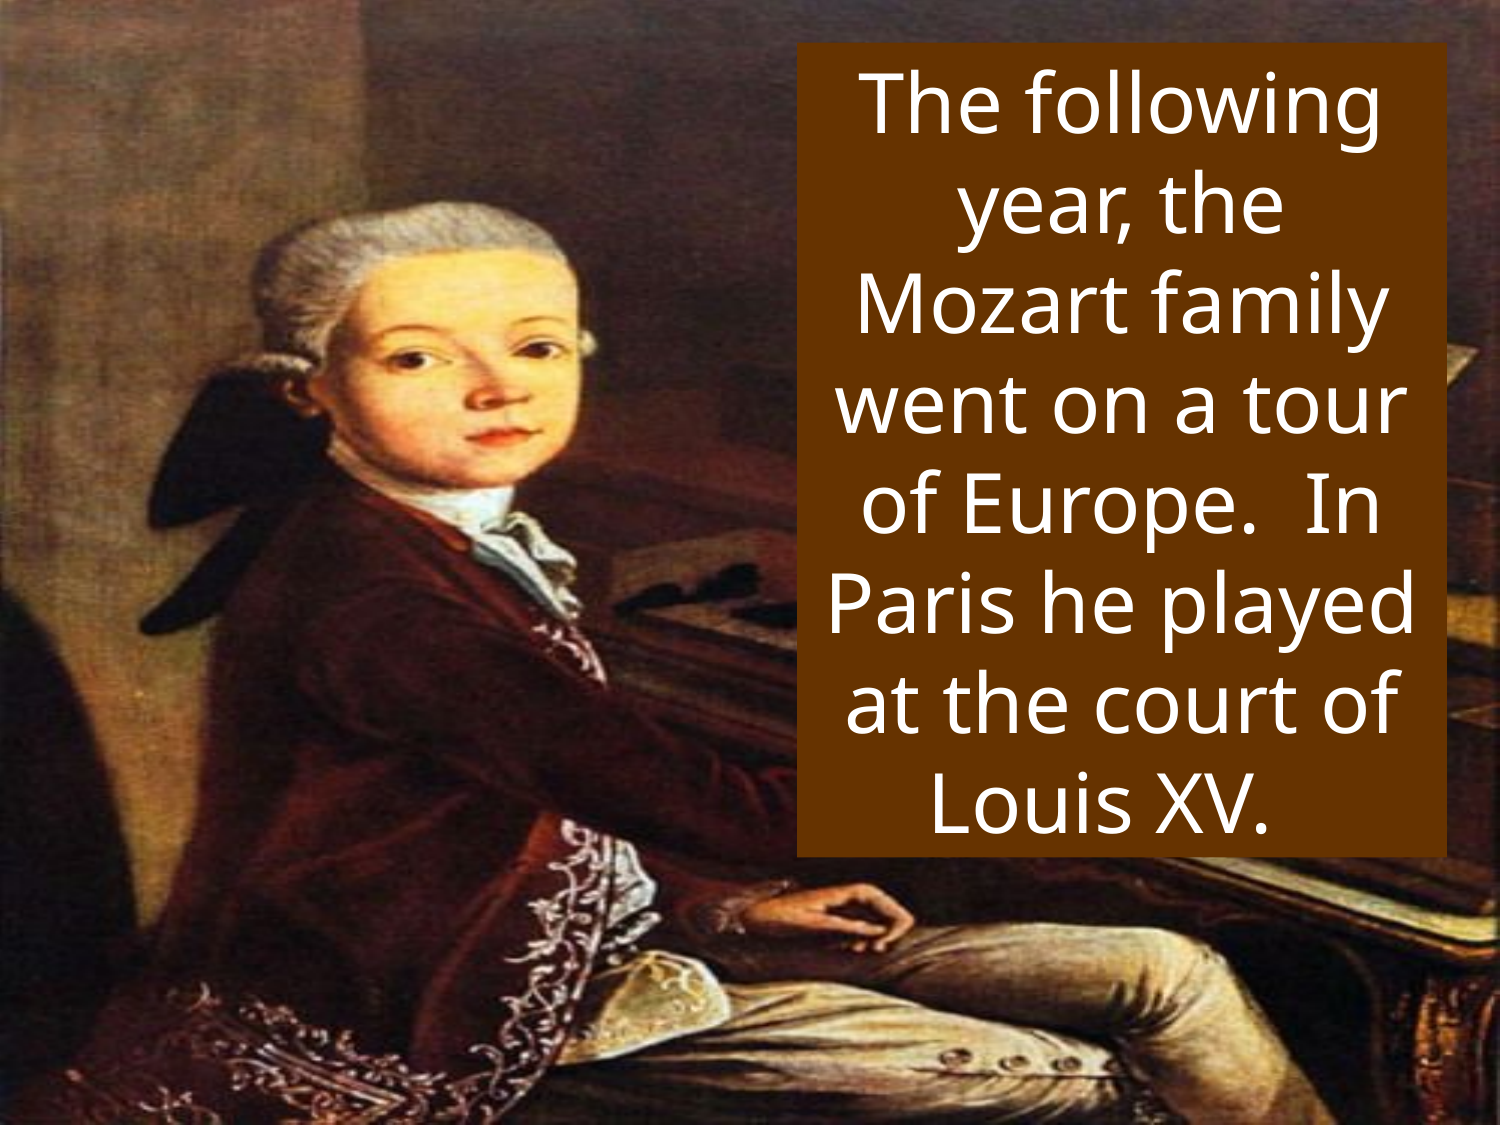

The following year, the Mozart family went on a tour of Europe. In Paris he played at the court of Louis XV.